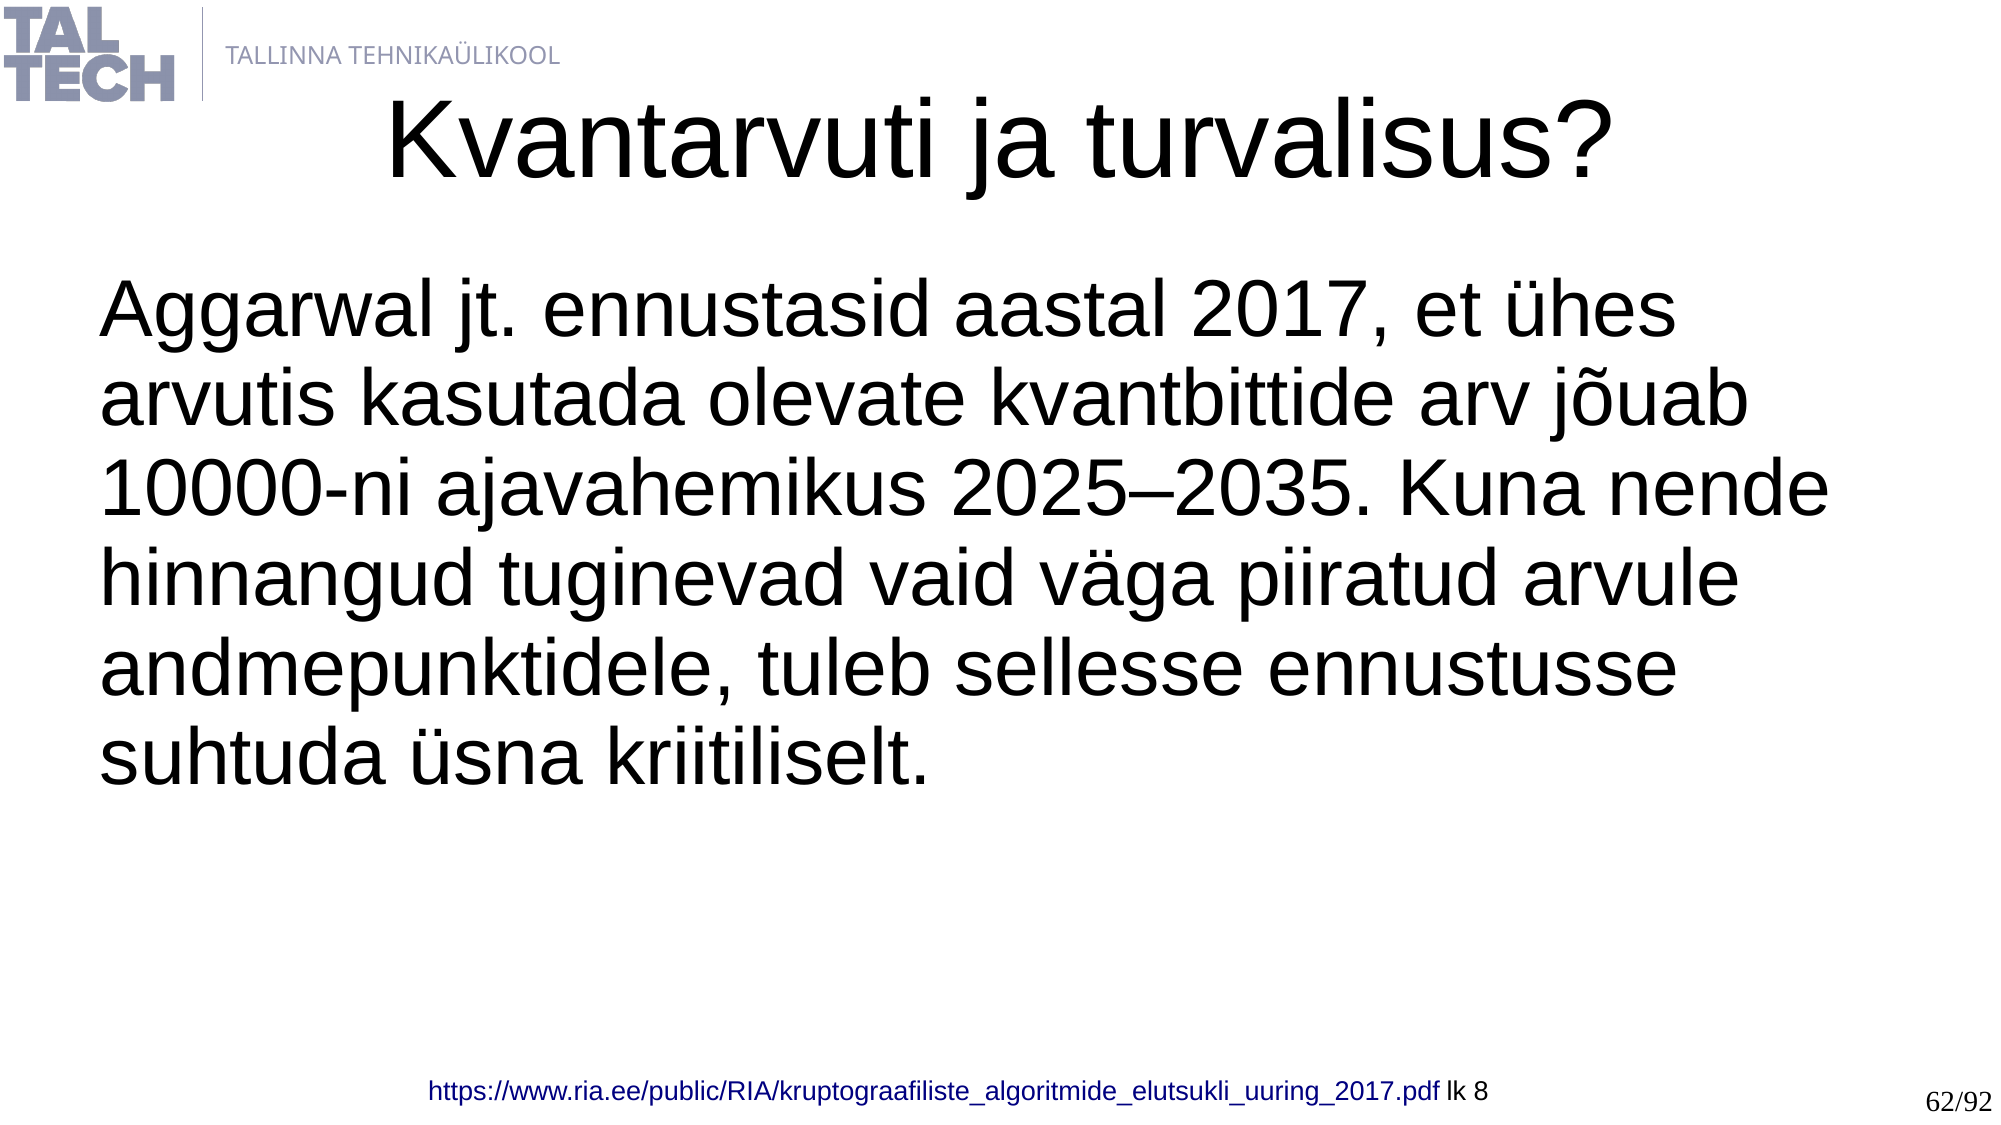

# Kvantarvuti ja turvalisus?
Aggarwal jt. ennustasid aastal 2017, et ühes arvutis kasutada olevate kvantbittide arv jõuab 10000-ni ajavahemikus 2025–2035. Kuna nende hinnangud tuginevad vaid väga piiratud arvule andmepunktidele, tuleb sellesse ennustusse suhtuda üsna kriitiliselt.
https://www.ria.ee/public/RIA/kruptograafiliste_algoritmide_elutsukli_uuring_2017.pdf lk 8
62